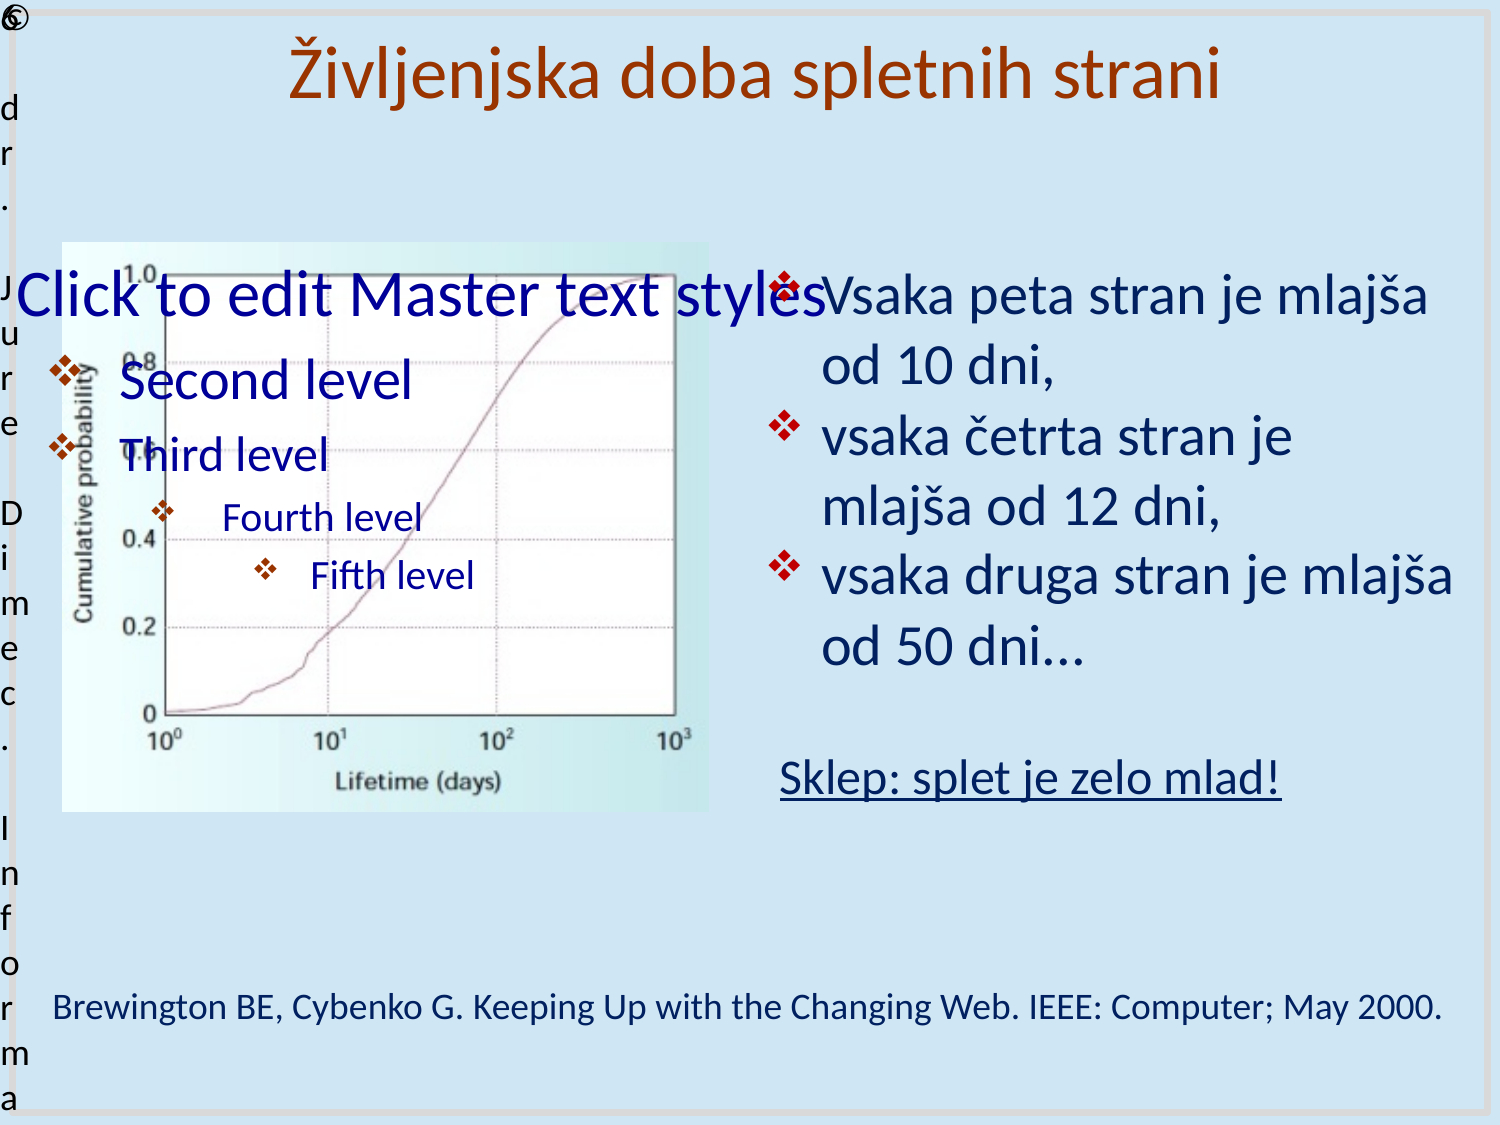

© dr. Jure Dimec. Informacijski viri na Internetu (2012 / 13). Naslavljanje 1.
# Življenjska doba spletnih strani
Click to edit Master text styles
Second level
Third level
Fourth level
Fifth level
Vsaka peta stran je mlajša od 10 dni,
vsaka četrta stran je mlajša od 12 dni,
vsaka druga stran je mlajša od 50 dni...
Sklep: splet je zelo mlad!
Brewington BE, Cybenko G. Keeping Up with the Changing Web. IEEE: Computer; May 2000.